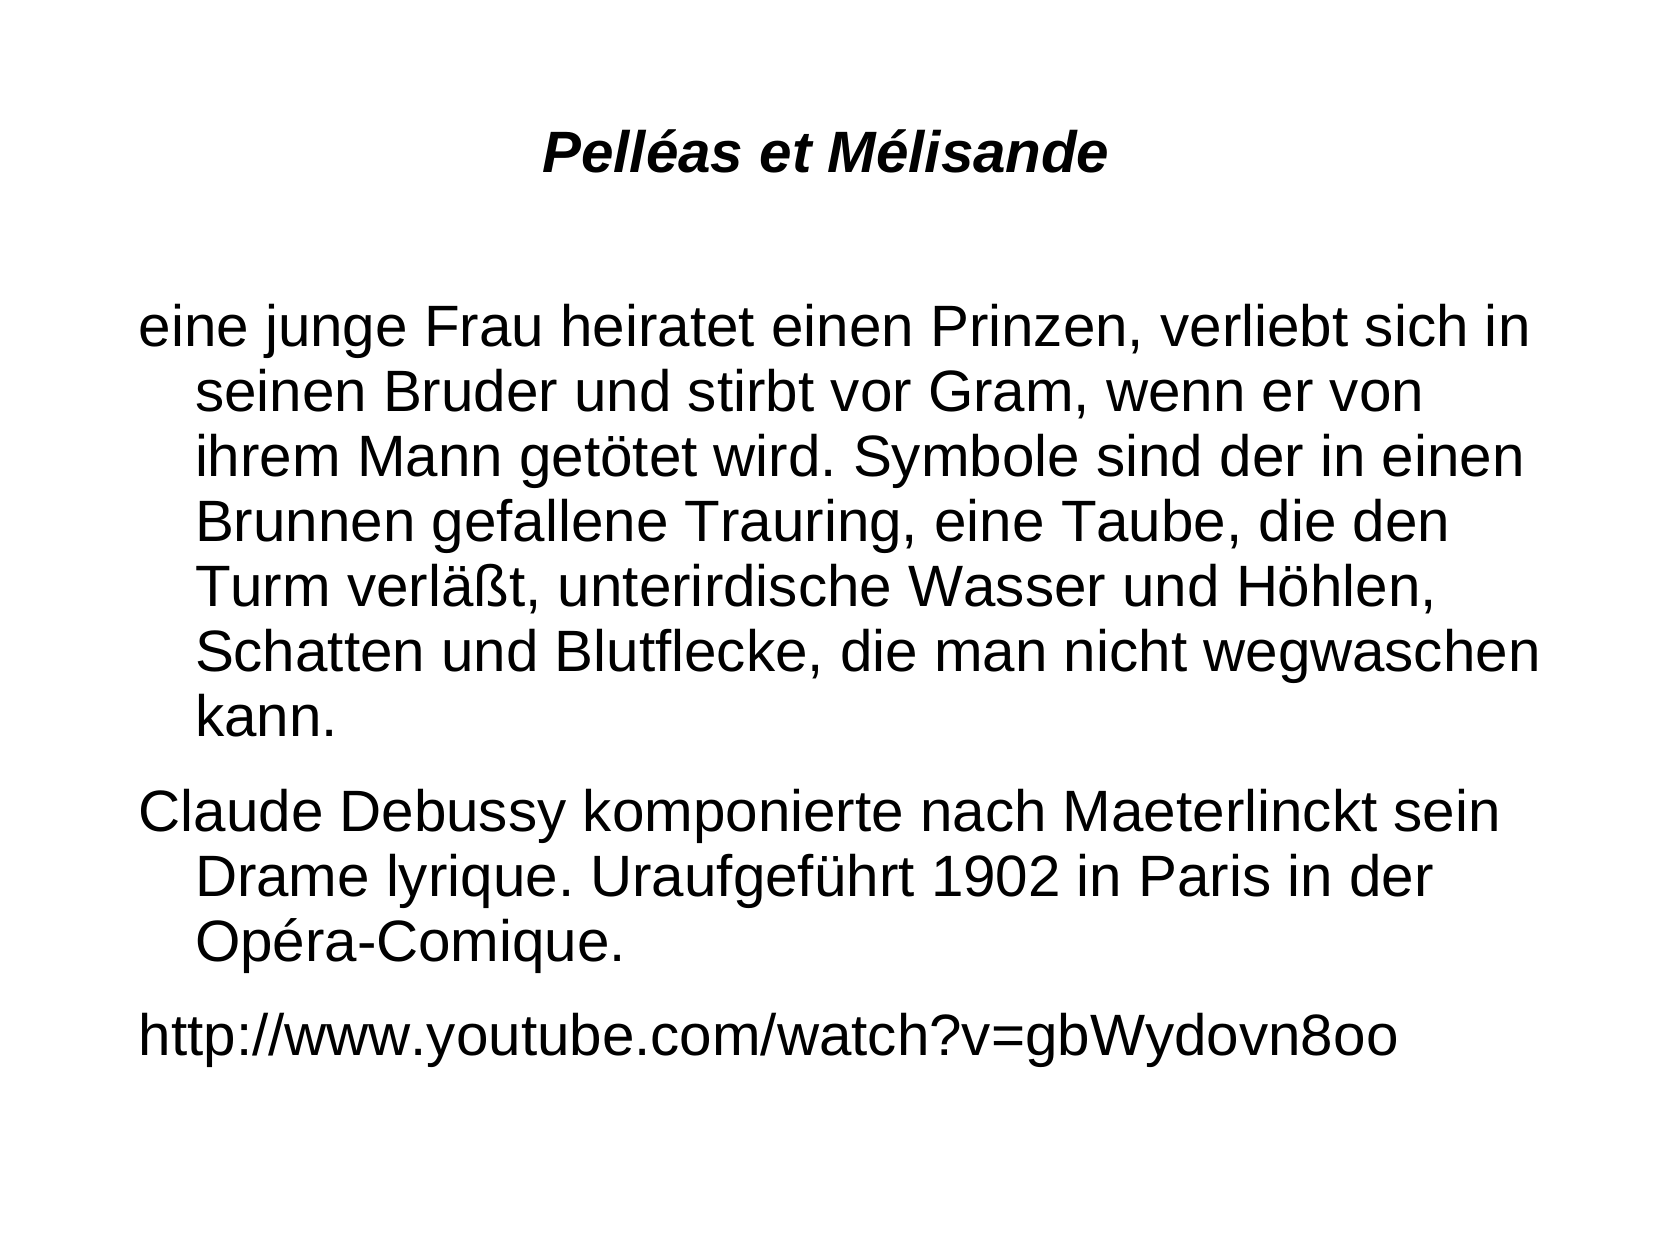

# Pelléas et Mélisande
eine junge Frau heiratet einen Prinzen, verliebt sich in seinen Bruder und stirbt vor Gram, wenn er von ihrem Mann getötet wird. Symbole sind der in einen Brunnen gefallene Trauring, eine Taube, die den Turm verläßt, unterirdische Wasser und Höhlen, Schatten und Blutflecke, die man nicht wegwaschen kann.
Claude Debussy komponierte nach Maeterlinckt sein Drame lyrique. Uraufgeführt 1902 in Paris in der Opéra-Comique.
http://www.youtube.com/watch?v=gbWydovn8oo